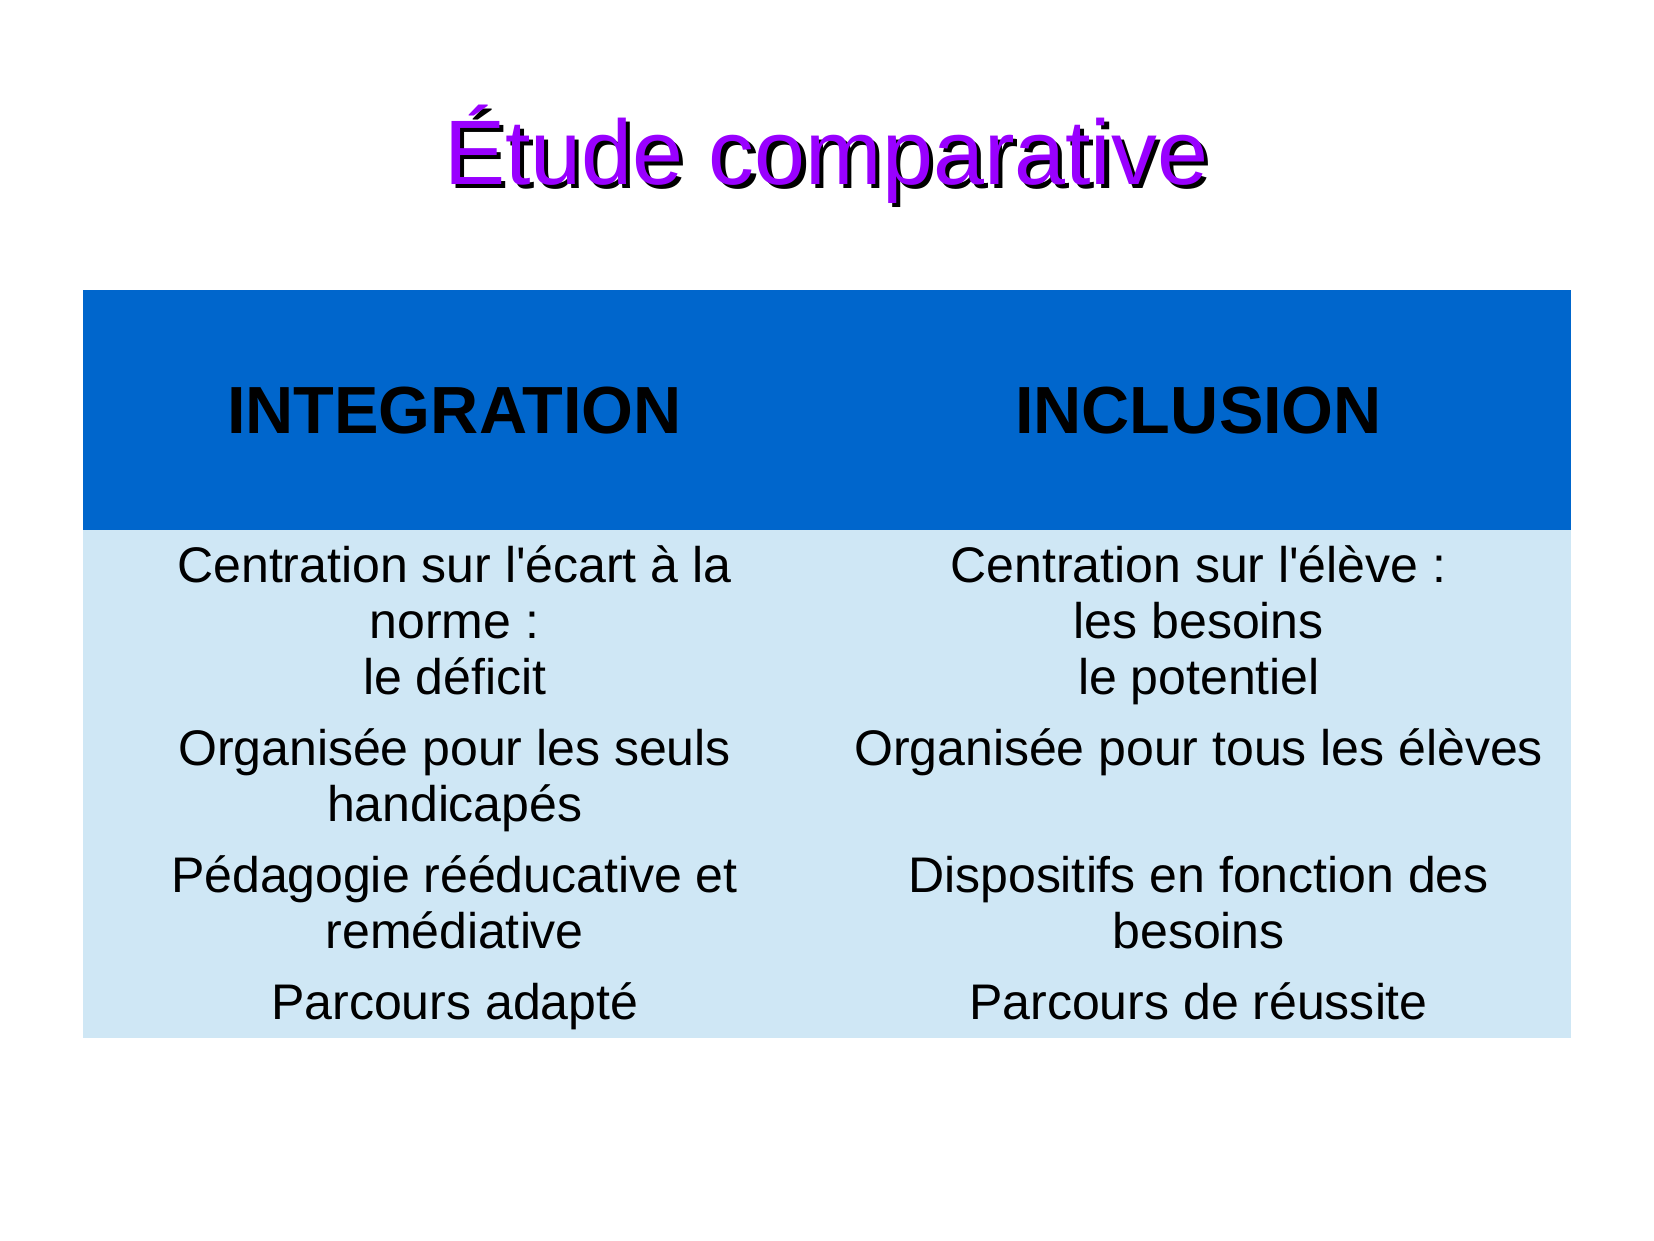

# Étude comparative
| INTEGRATION | INCLUSION |
| --- | --- |
| Centration sur l'écart à la norme : le déficit | Centration sur l'élève : les besoins le potentiel |
| Organisée pour les seuls handicapés | Organisée pour tous les élèves |
| Pédagogie rééducative et remédiative | Dispositifs en fonction des besoins |
| Parcours adapté | Parcours de réussite |